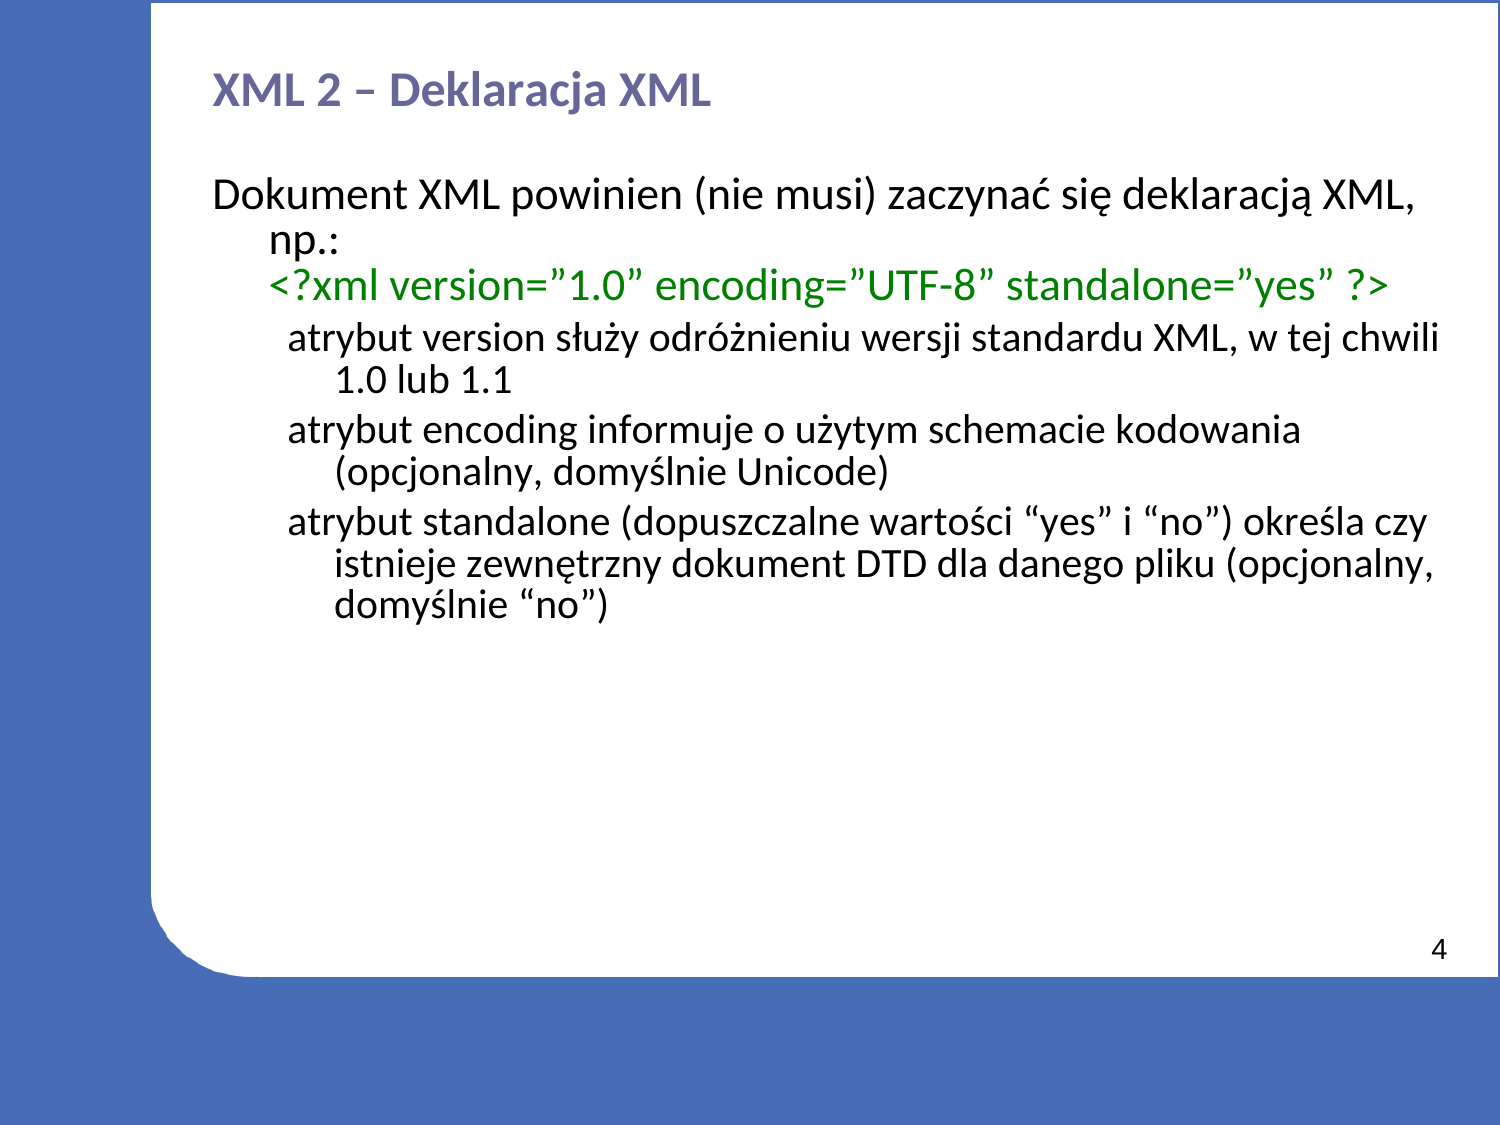

# XML 2 – Deklaracja XML
Dokument XML powinien (nie musi) zaczynać się deklaracją XML, np.:
<?xml version=”1.0” encoding=”UTF-8” standalone=”yes” ?>
atrybut version służy odróżnieniu wersji standardu XML, w tej chwili 1.0 lub 1.1
atrybut encoding informuje o użytym schemacie kodowania (opcjonalny, domyślnie Unicode)
atrybut standalone (dopuszczalne wartości “yes” i “no”) określa czy istnieje zewnętrzny dokument DTD dla danego pliku (opcjonalny, domyślnie “no”)
4